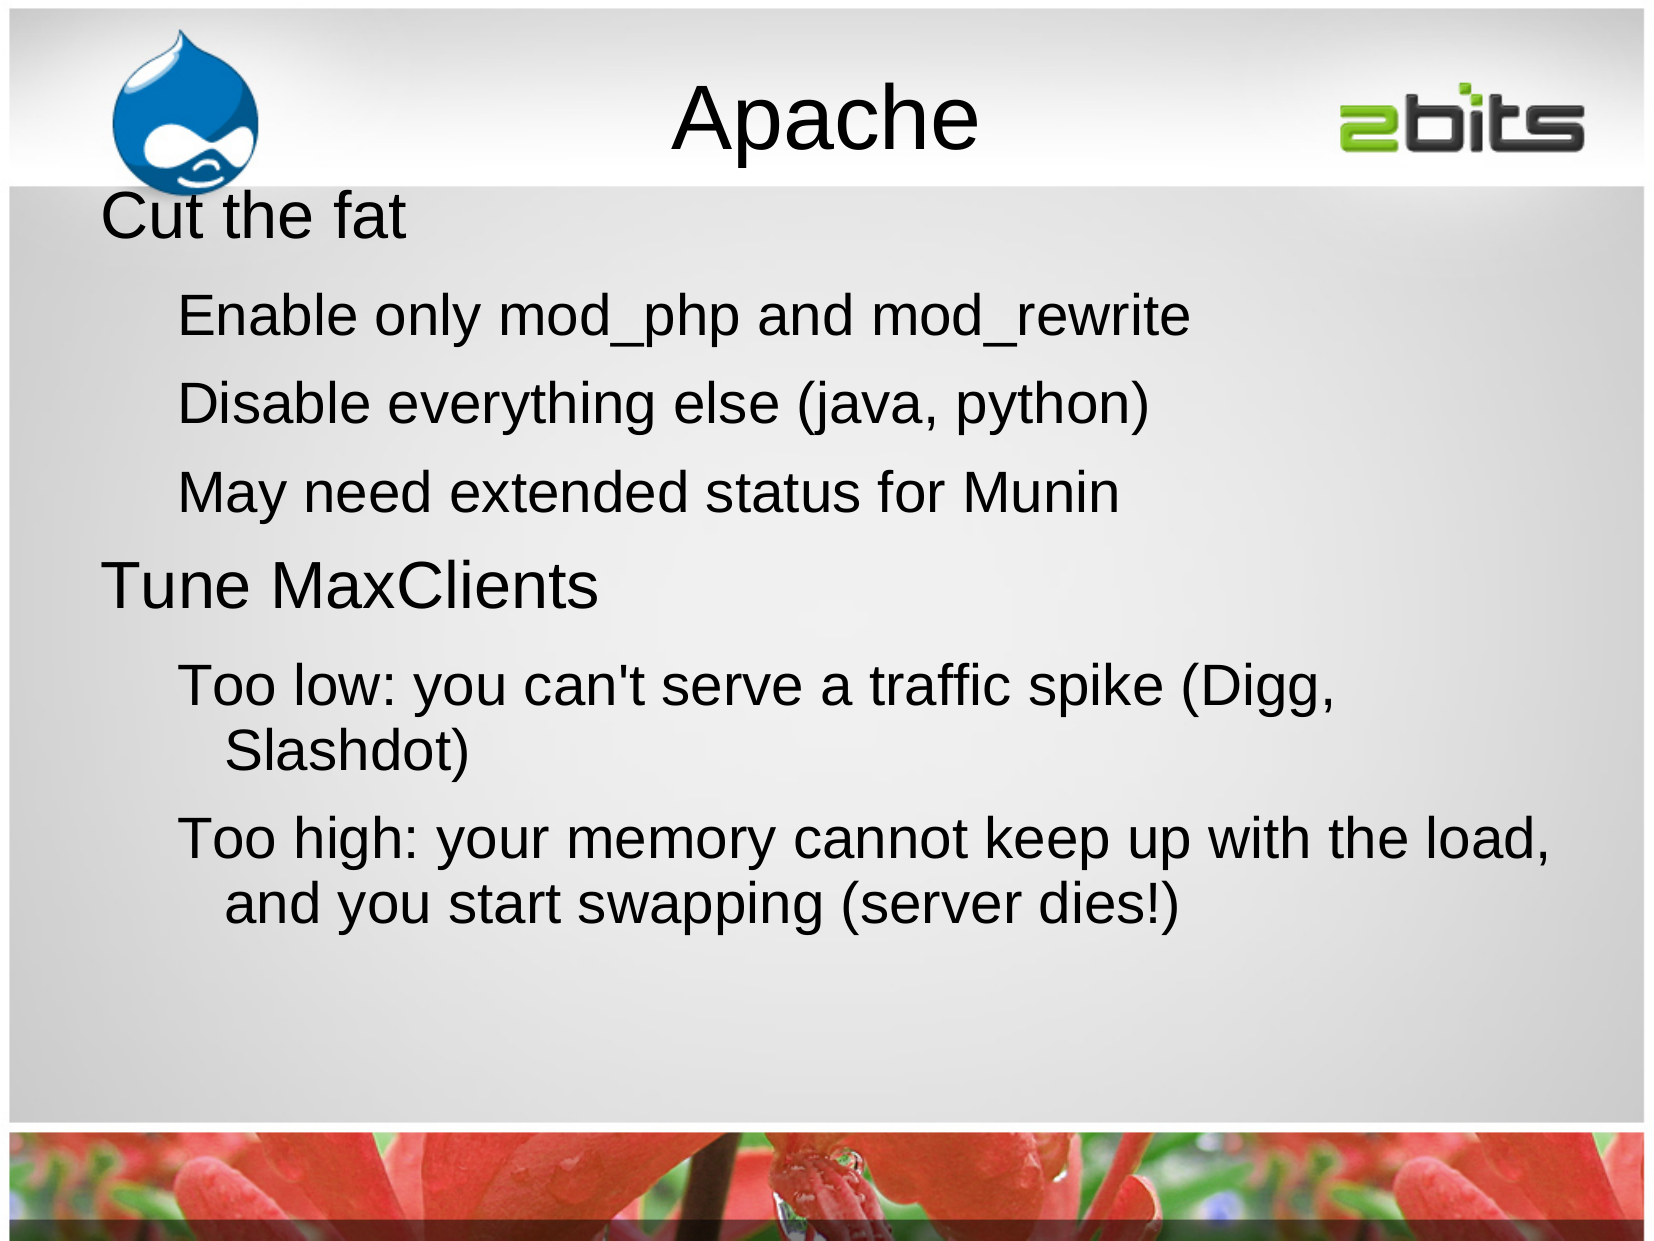

# Apache
Cut the fat
Enable only mod_php and mod_rewrite
Disable everything else (java, python)
May need extended status for Munin
Tune MaxClients
Too low: you can't serve a traffic spike (Digg, Slashdot)
Too high: your memory cannot keep up with the load, and you start swapping (server dies!)